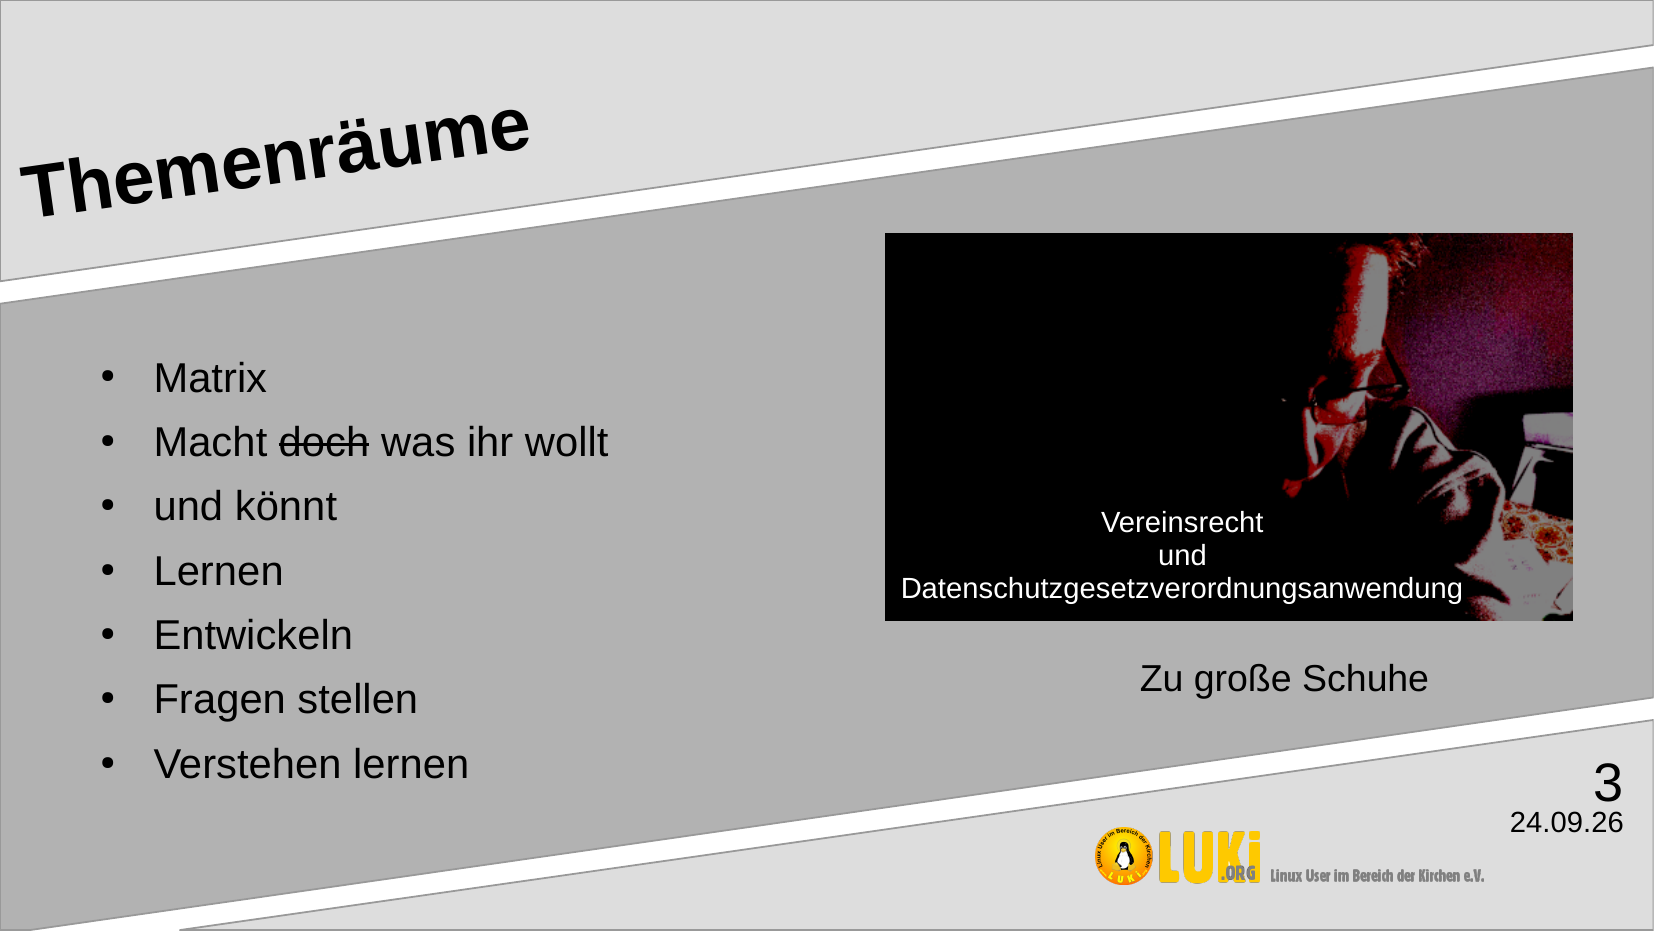

# Themenräume
Matrix
Macht doch was ihr wollt
und könnt
Lernen
Entwickeln
Fragen stellen
Verstehen lernen
Vereinsrecht
und
Datenschutzgesetzverordnungsanwendung
Zu große Schuhe
3